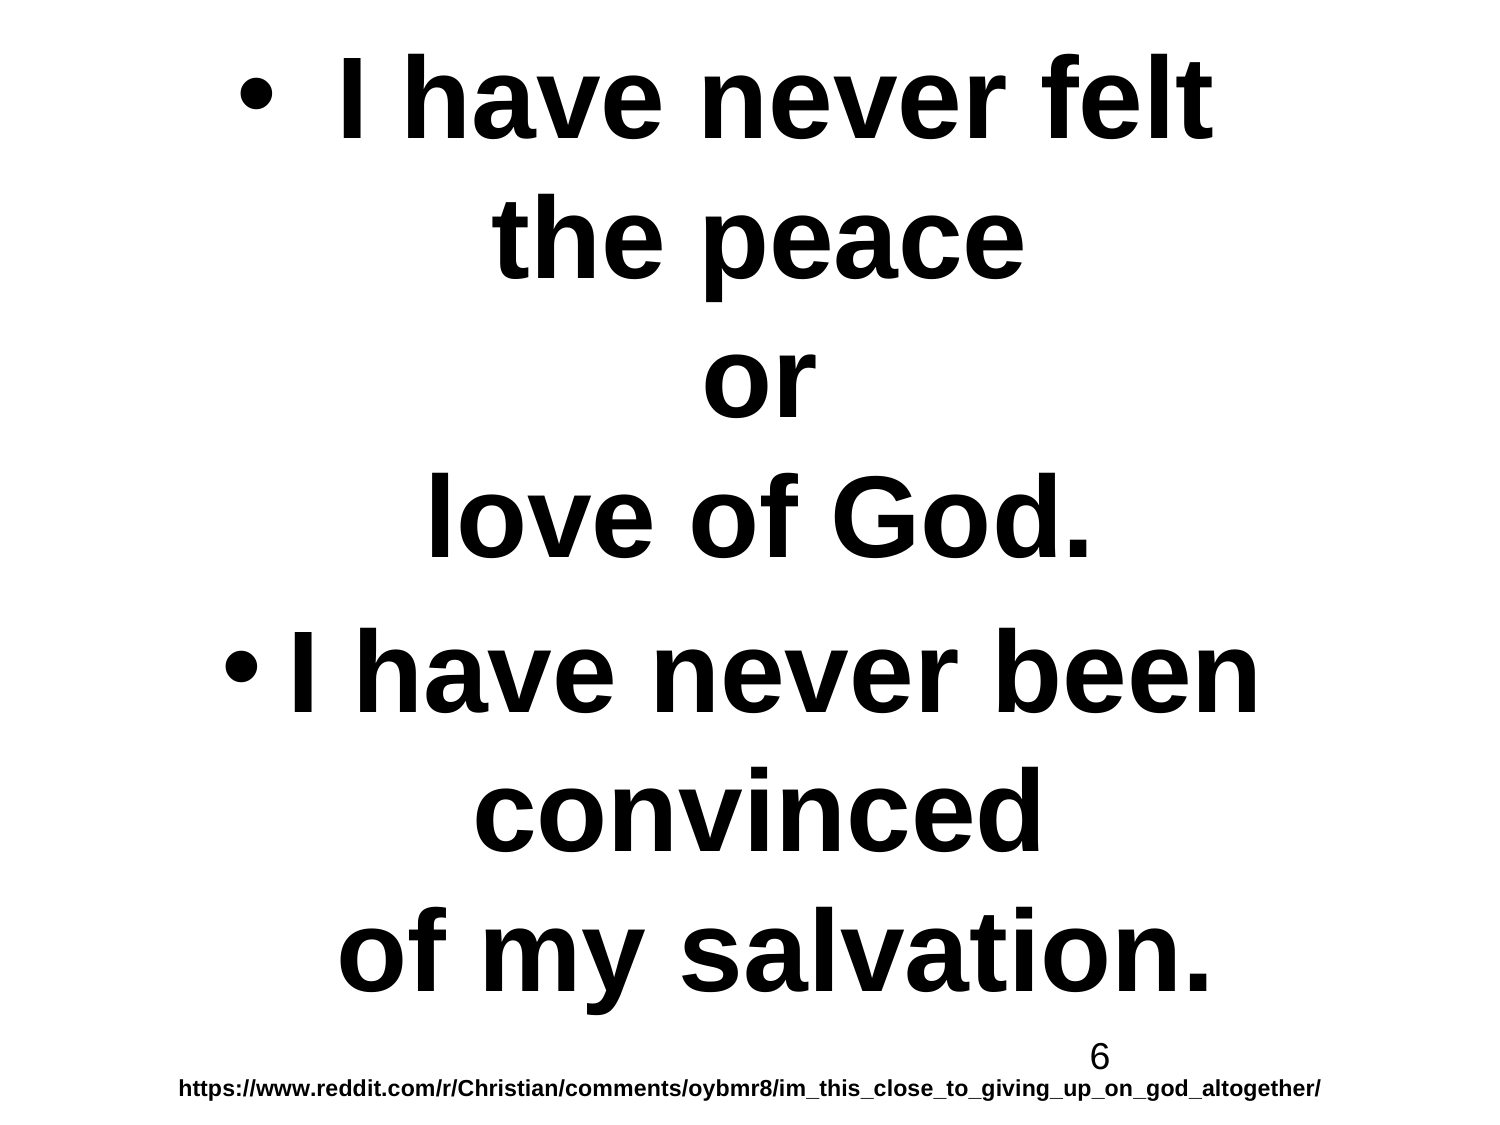

# I have never felt the peace or love of God.
I have never been convinced
of my salvation.
https://www.reddit.com/r/Christian/comments/oybmr8/im_this_close_to_giving_up_on_god_altogether/
6